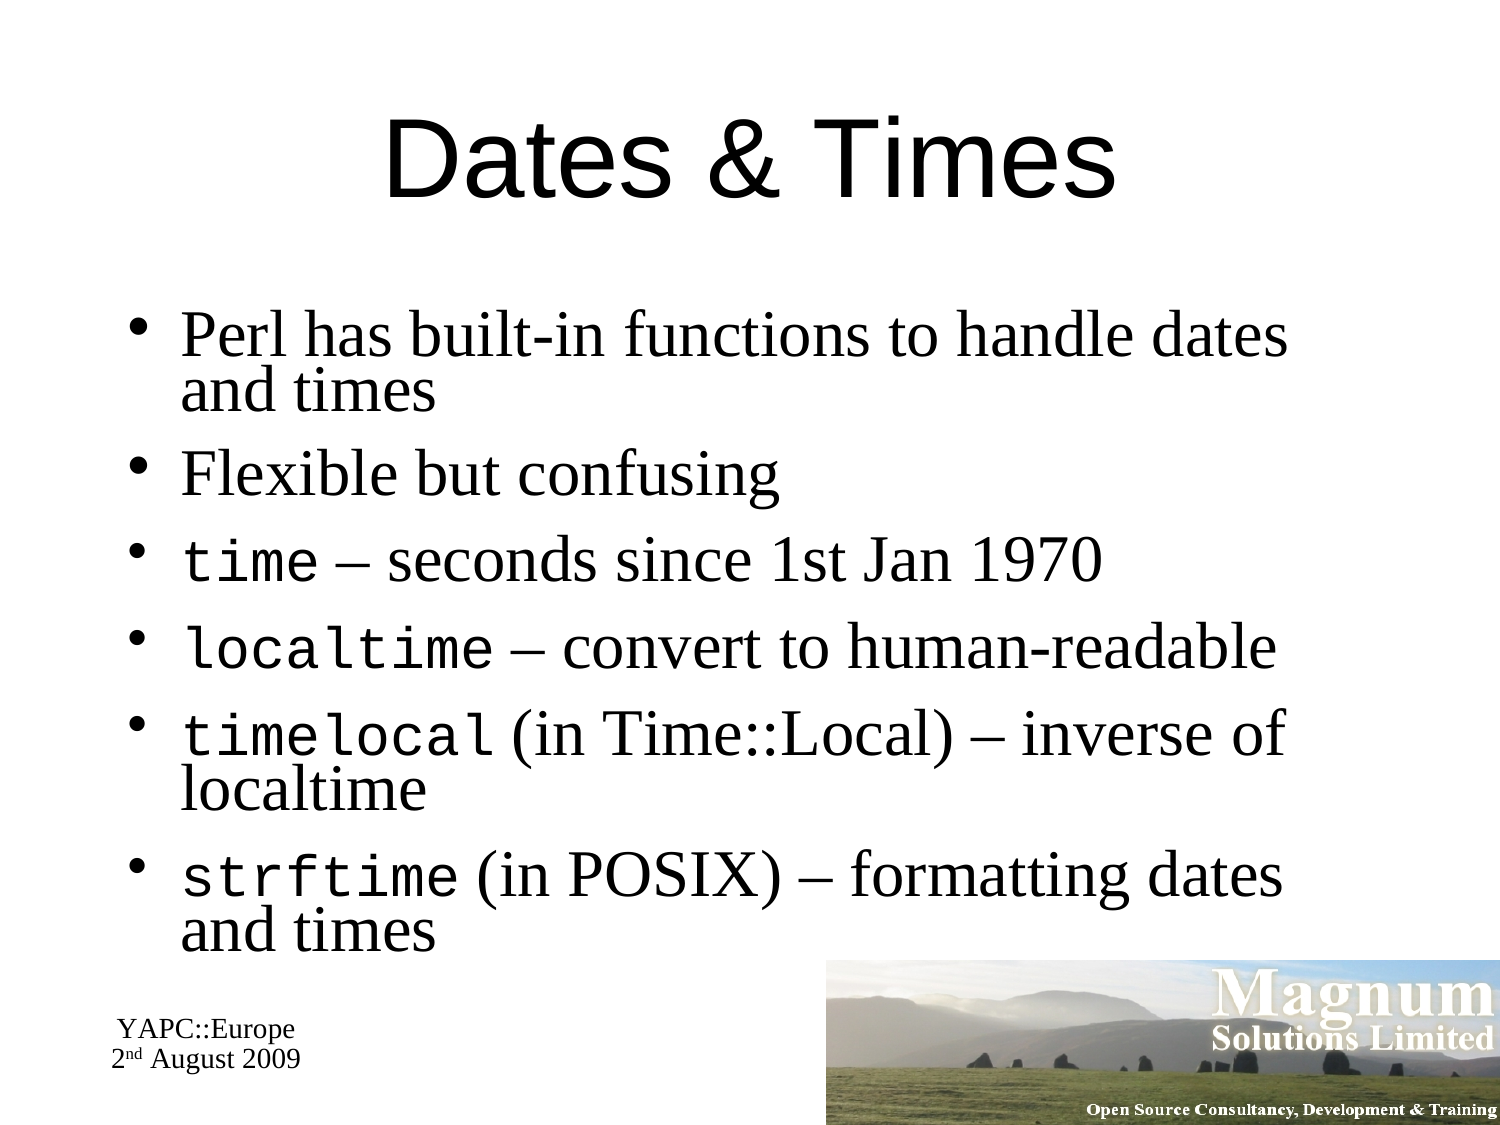

# Dates & Times
Perl has built-in functions to handle dates and times
Flexible but confusing
time – seconds since 1st Jan 1970
localtime – convert to human-readable
timelocal (in Time::Local) – inverse of localtime
strftime (in POSIX) – formatting dates and times
98